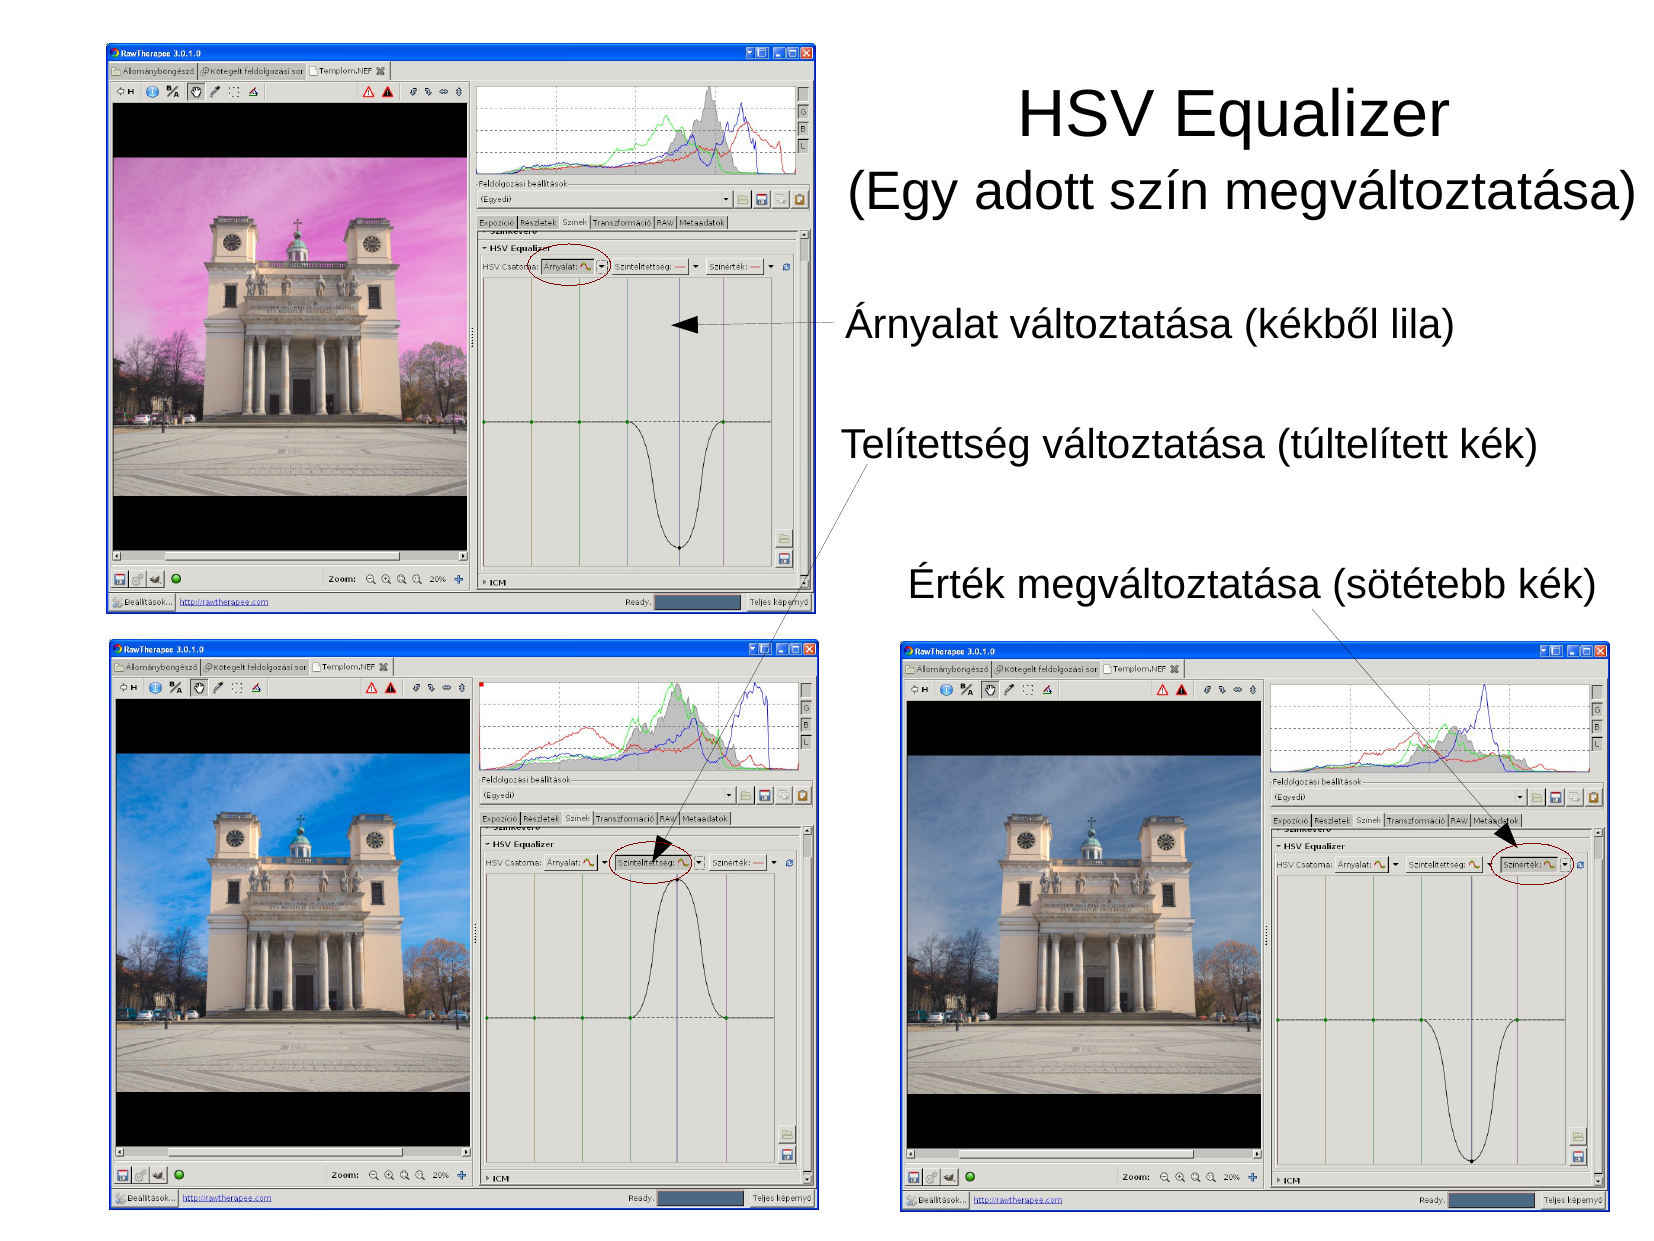

HSV Equalizer
(Egy adott szín megváltoztatása)
Árnyalat változtatása (kékből lila)
Telítettség változtatása (túltelített kék)
Érték megváltoztatása (sötétebb kék)